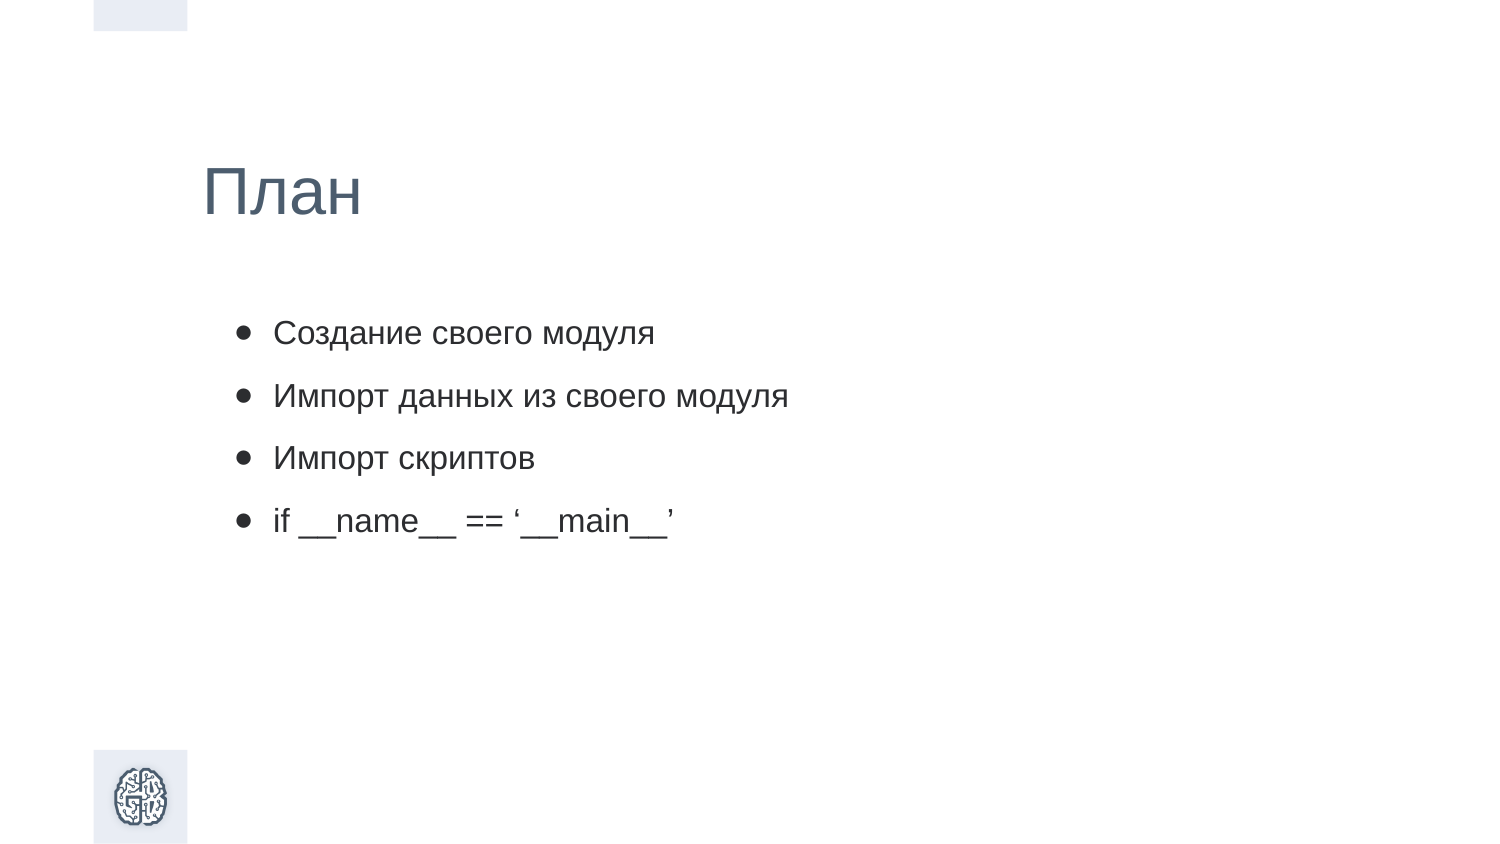

План
Создание своего модуля
Импорт данных из своего модуля
Импорт скриптов
if __name__ == ‘__main__’